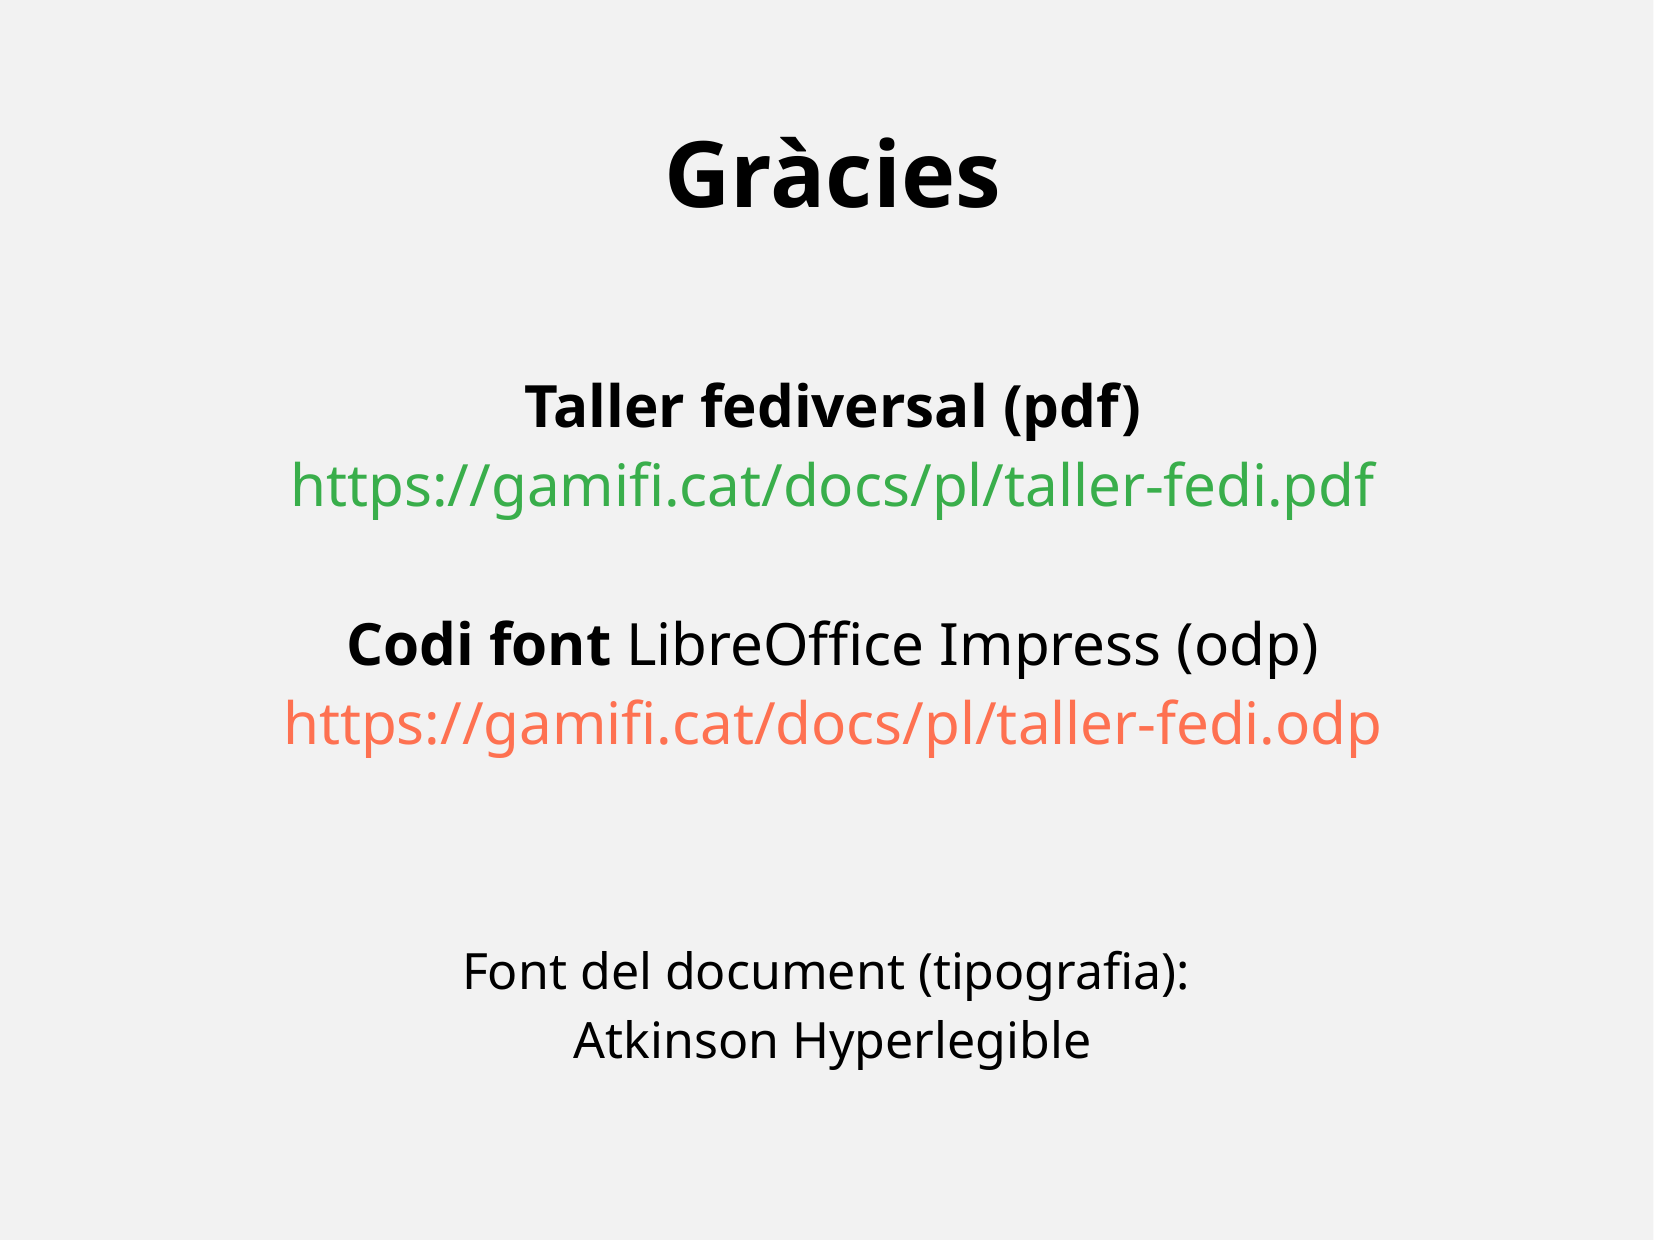

# Gràcies
Taller fediversal (pdf)
https://gamifi.cat/docs/pl/taller-fedi.pdf
Codi font LibreOffice Impress (odp)
https://gamifi.cat/docs/pl/taller-fedi.odp
Font del document (tipografia):
Atkinson Hyperlegible